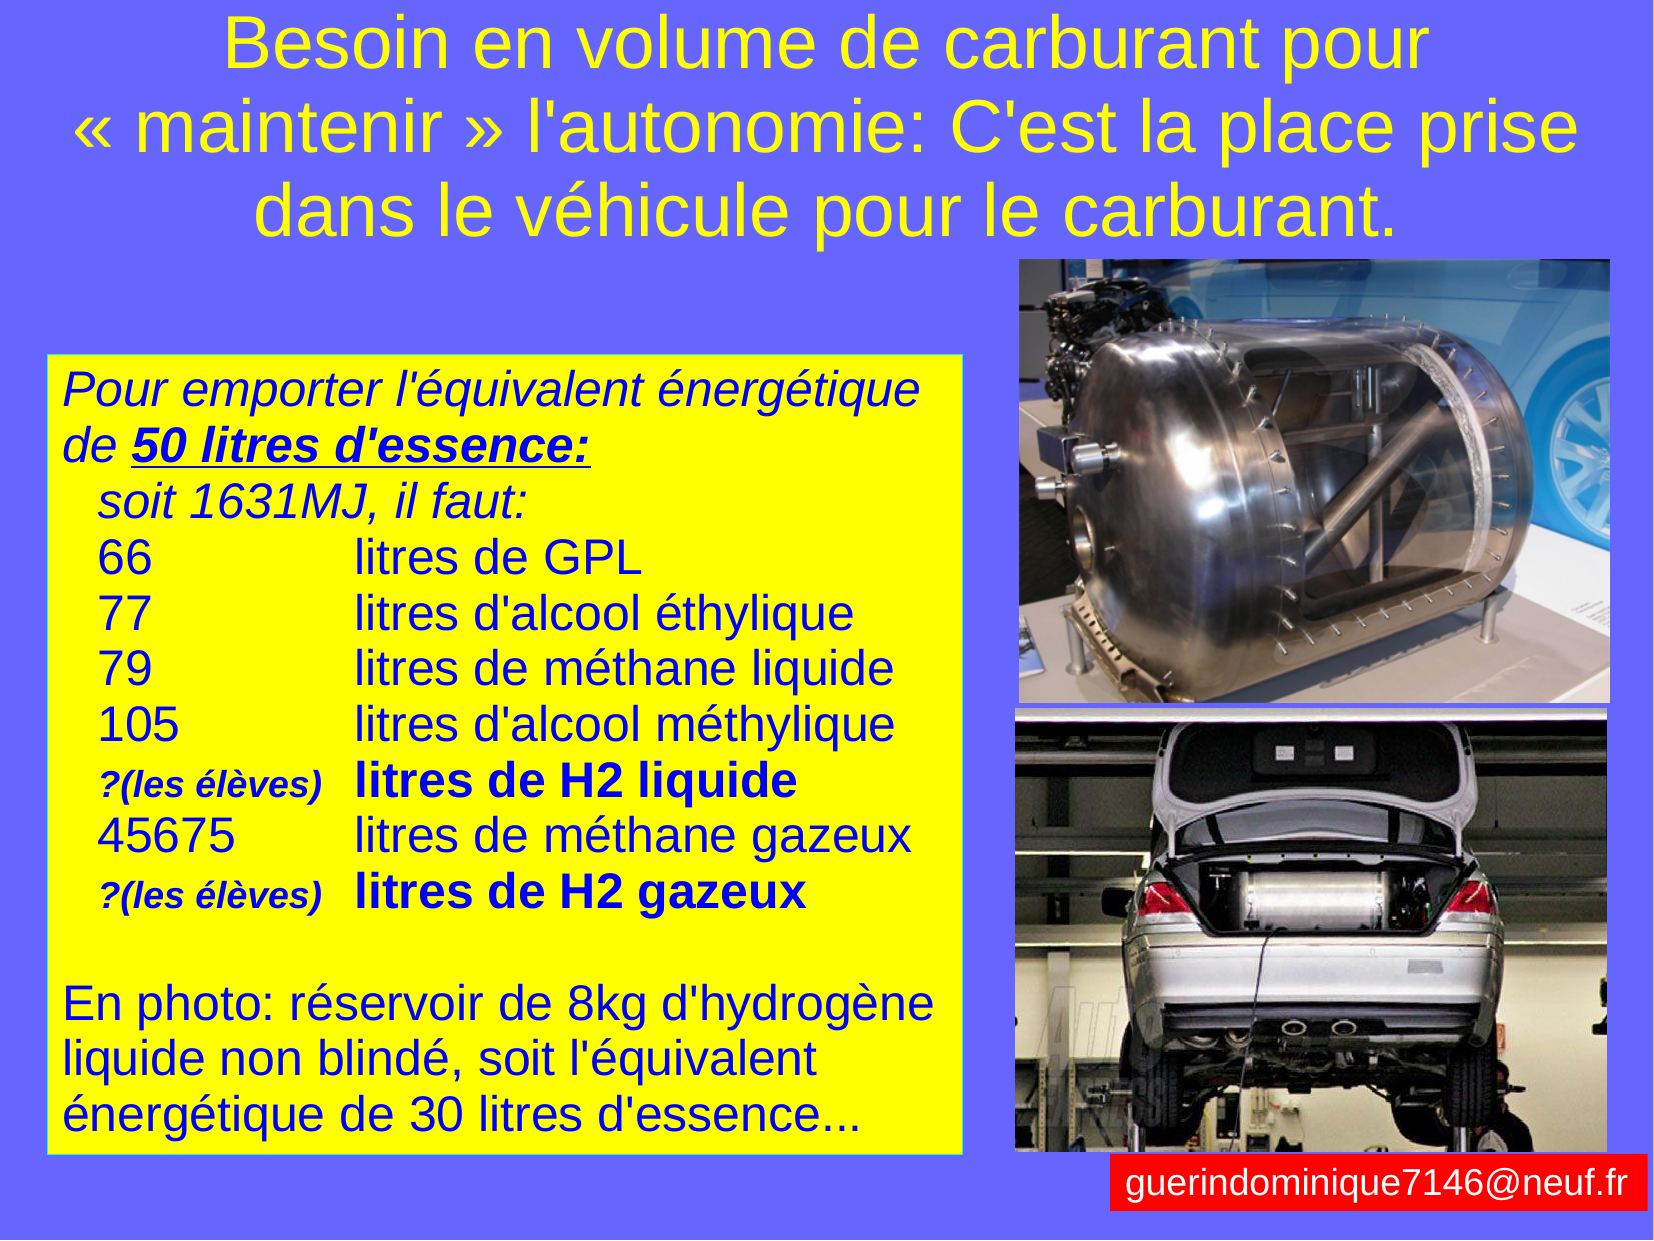

# Besoin en volume de carburant pour « maintenir » l'autonomie: C'est la place prise dans le véhicule pour le carburant.
Pour emporter l'équivalent énergétique de 50 litres d'essence:
soit 1631MJ, il faut:
66			litres de GPL
77			litres d'alcool éthylique
79			litres de méthane liquide
105 			litres d'alcool méthylique
?(les élèves)	litres de H2 liquide
45675 		litres de méthane gazeux
?(les élèves)	litres de H2 gazeux
En photo: réservoir de 8kg d'hydrogène liquide non blindé, soit l'équivalent énergétique de 30 litres d'essence...
guerindominique7146@neuf.fr